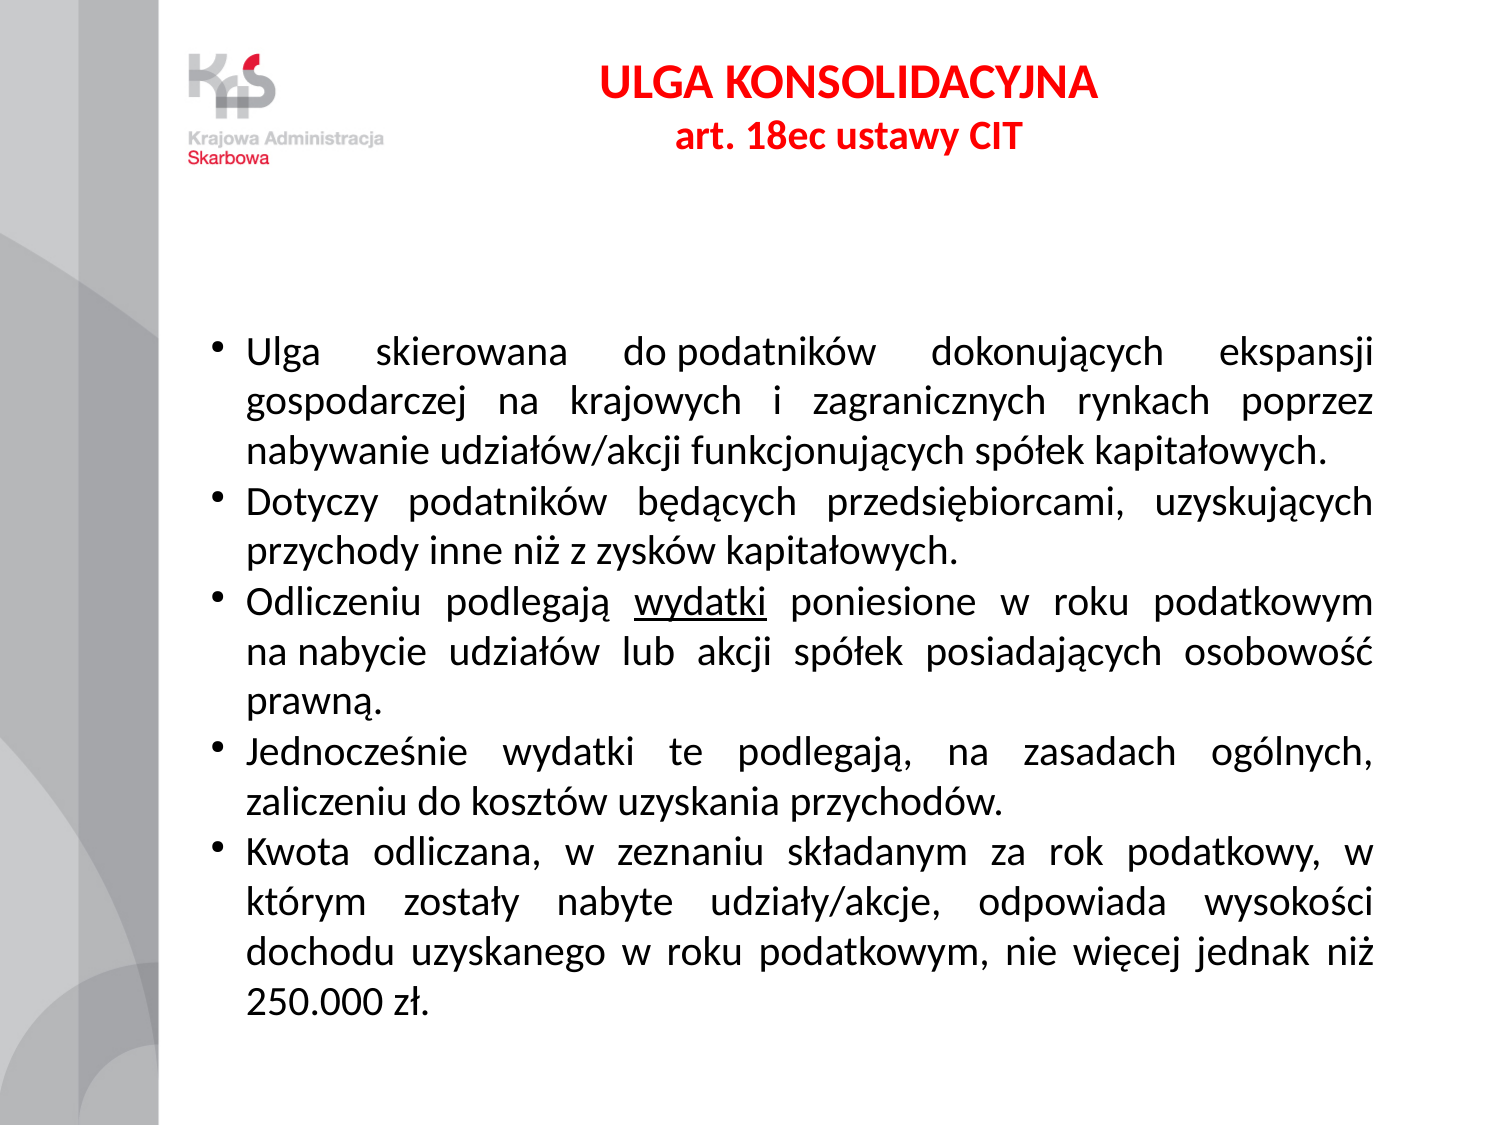

# Ulga konsolidacYJNA art. 18ec ustawy CIT
Ulga skierowana do podatników dokonujących ekspansji gospodarczej na krajowych i zagranicznych rynkach poprzez nabywanie udziałów/akcji funkcjonujących spółek kapitałowych.
Dotyczy podatników będących przedsiębiorcami, uzyskujących przychody inne niż z zysków kapitałowych.
Odliczeniu podlegają wydatki poniesione w roku podatkowym na nabycie udziałów lub akcji spółek posiadających osobowość prawną.
Jednocześnie wydatki te podlegają, na zasadach ogólnych, zaliczeniu do kosztów uzyskania przychodów.
Kwota odliczana, w zeznaniu składanym za rok podatkowy, w którym zostały nabyte udziały/akcje, odpowiada wysokości dochodu uzyskanego w roku podatkowym, nie więcej jednak niż 250.000 zł.